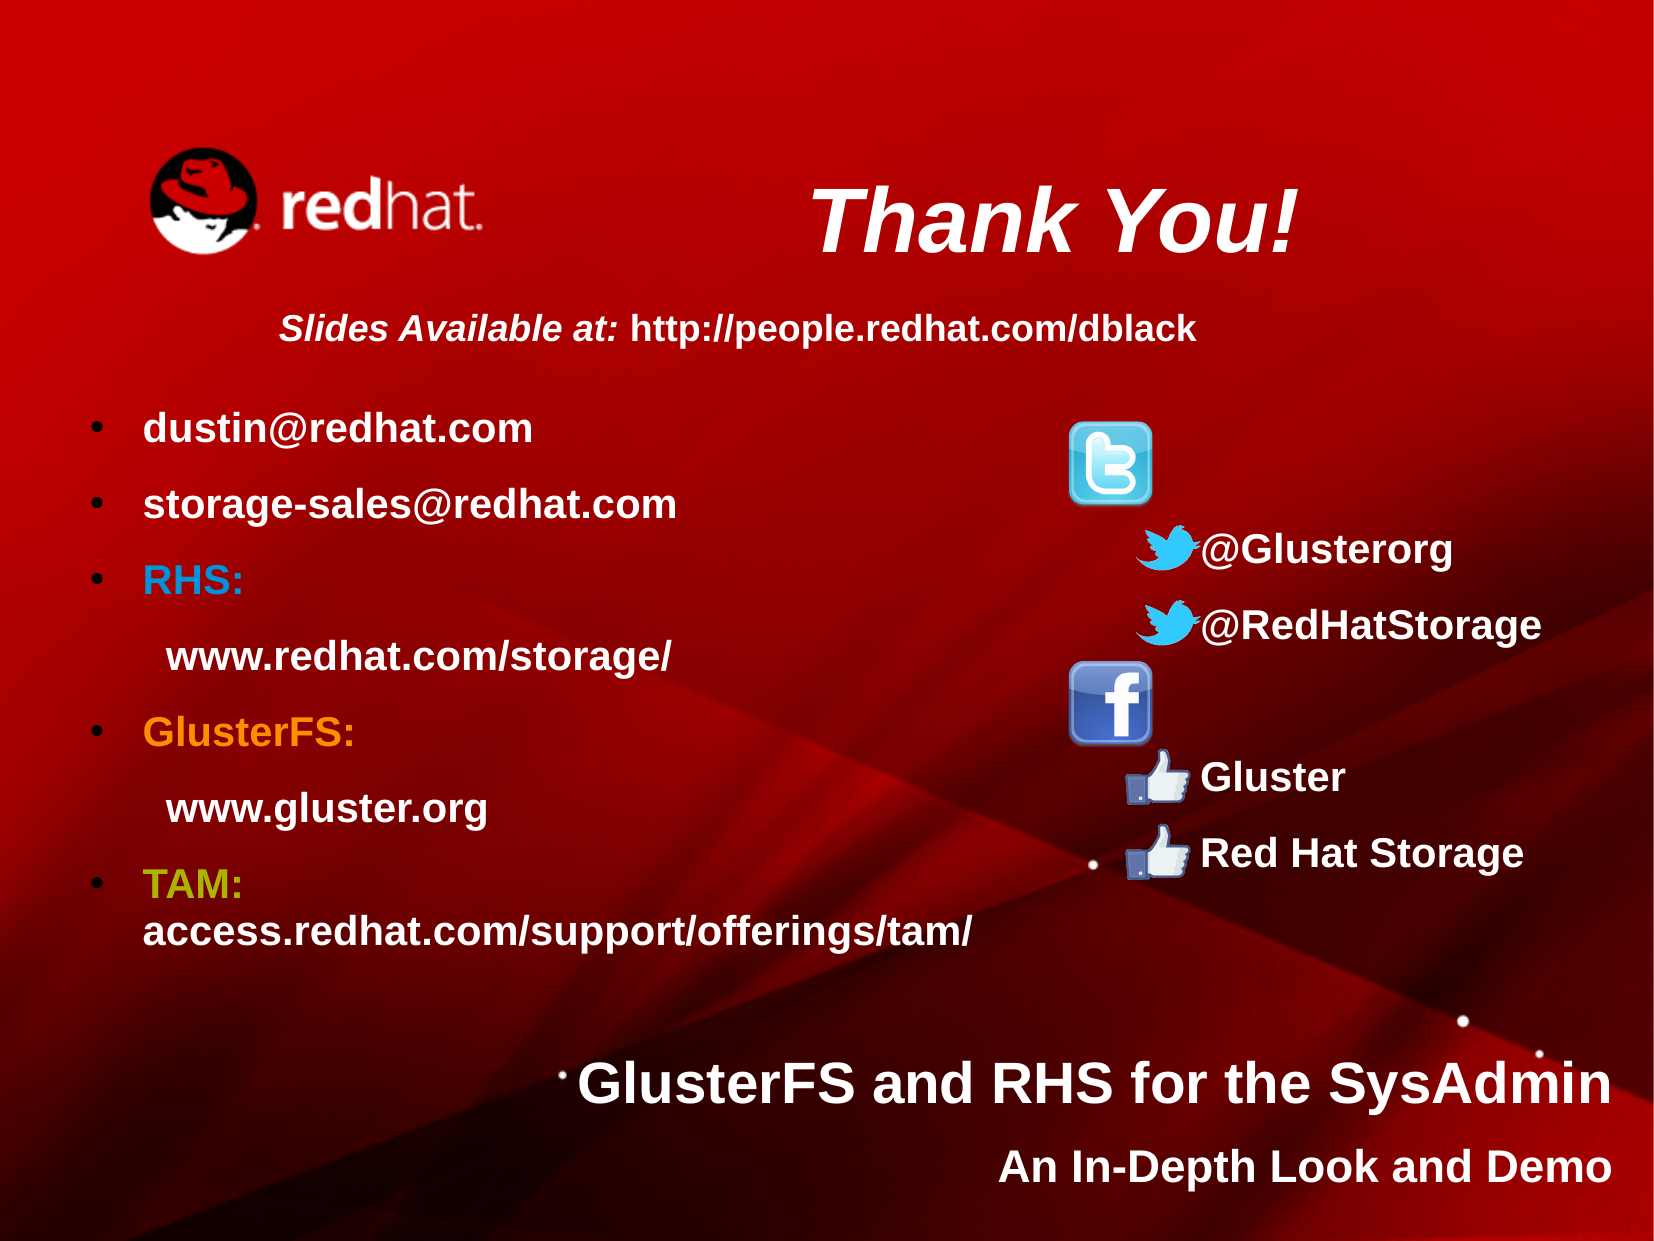

Thank You!
Slides Available at: http://people.redhat.com/dblack
# dustin@redhat.com
storage-sales@redhat.com
RHS:
 www.redhat.com/storage/
GlusterFS:
 www.gluster.org
TAM: access.redhat.com/support/offerings/tam/
@Glusterorg
@RedHatStorage
Gluster
Red Hat Storage
GlusterFS and RHS for the SysAdmin
An In-Depth Look and Demo